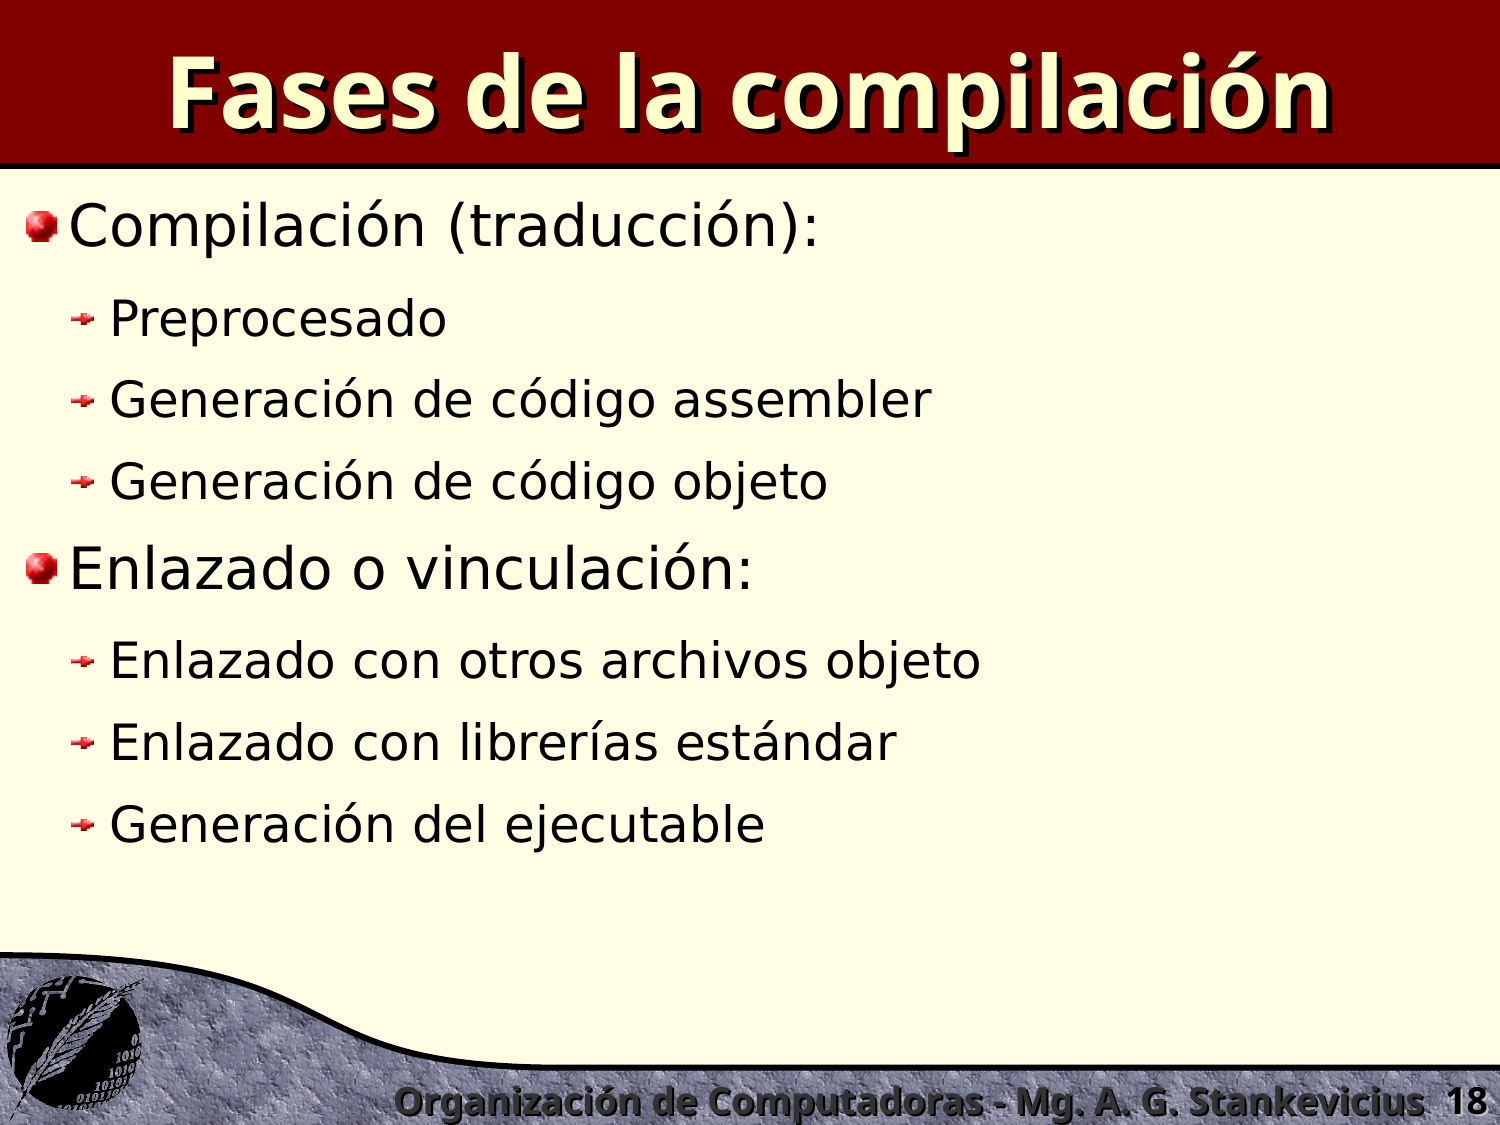

# Fases de la compilación
Compilación (traducción):
Preprocesado
Generación de código assembler
Generación de código objeto
Enlazado o vinculación:
Enlazado con otros archivos objeto
Enlazado con librerías estándar
Generación del ejecutable
18